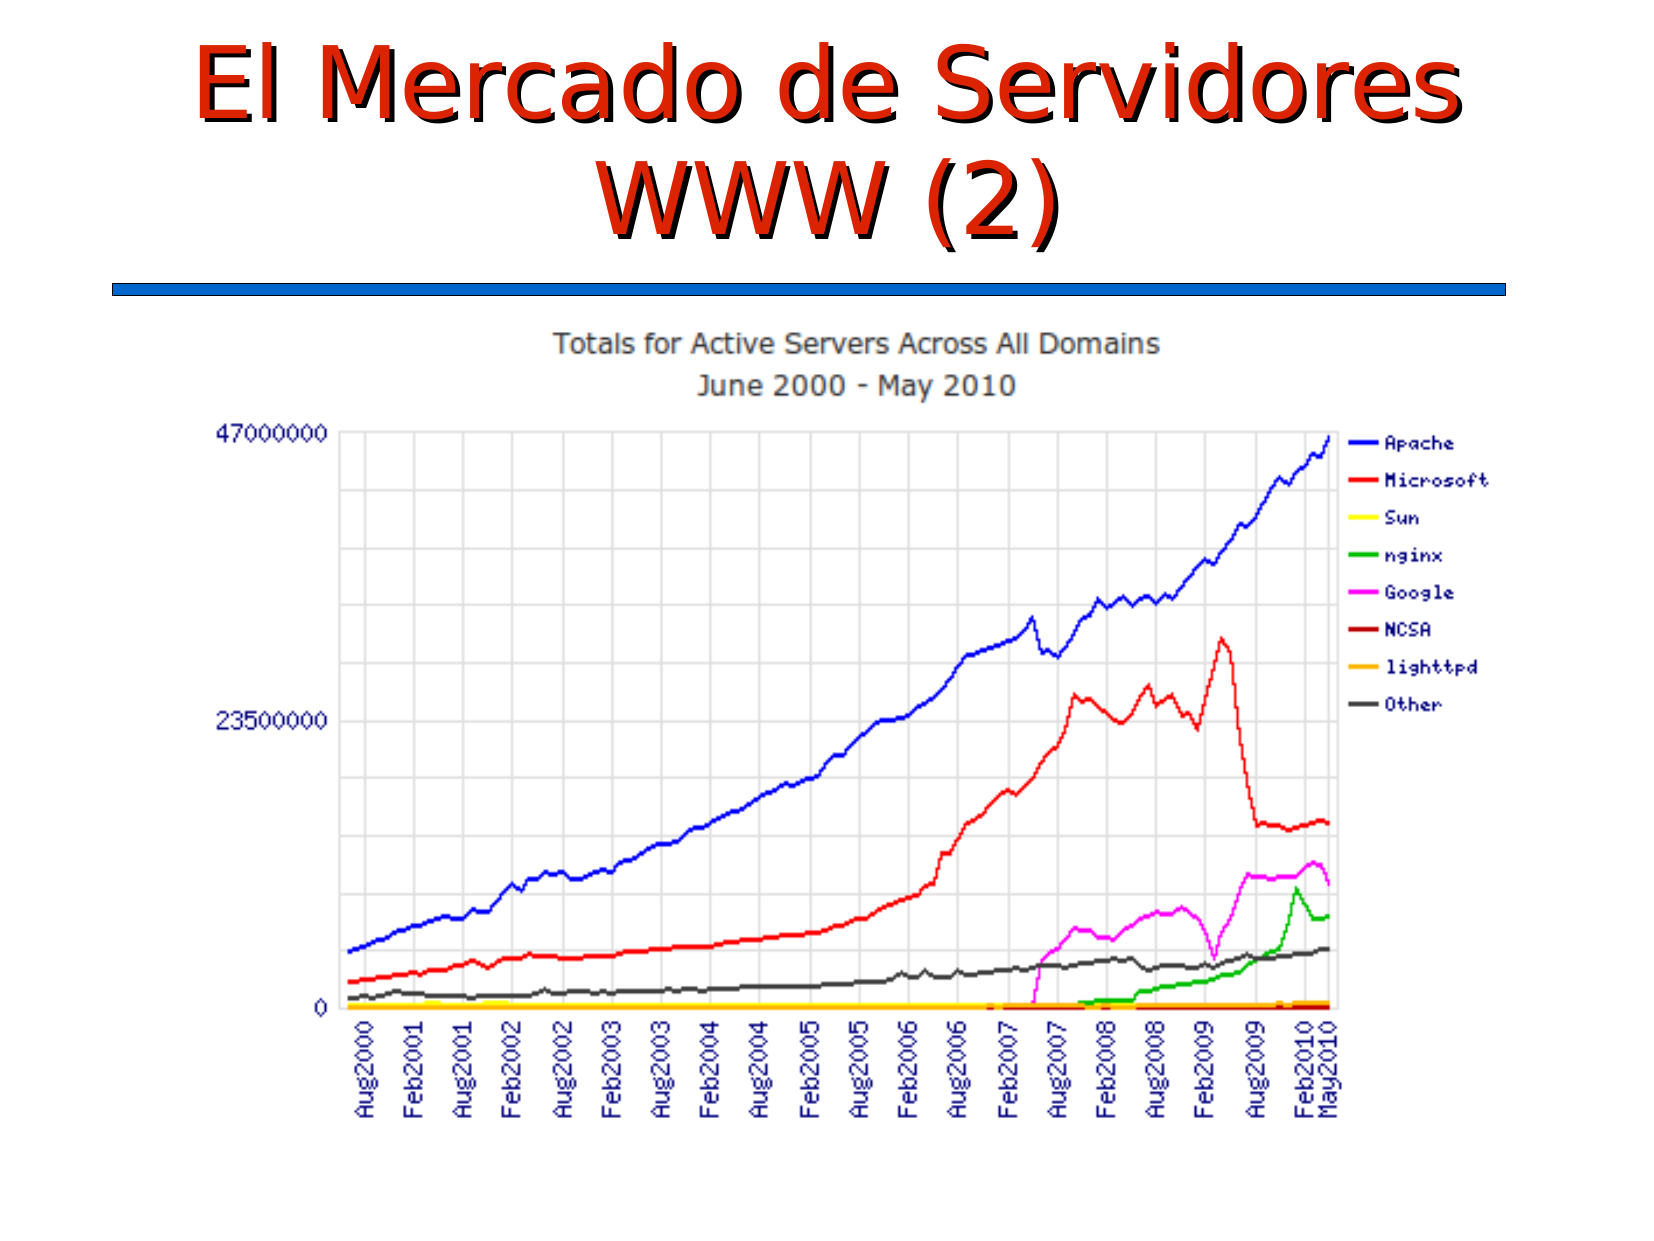

# El Mercado de Servidores WWW (2)